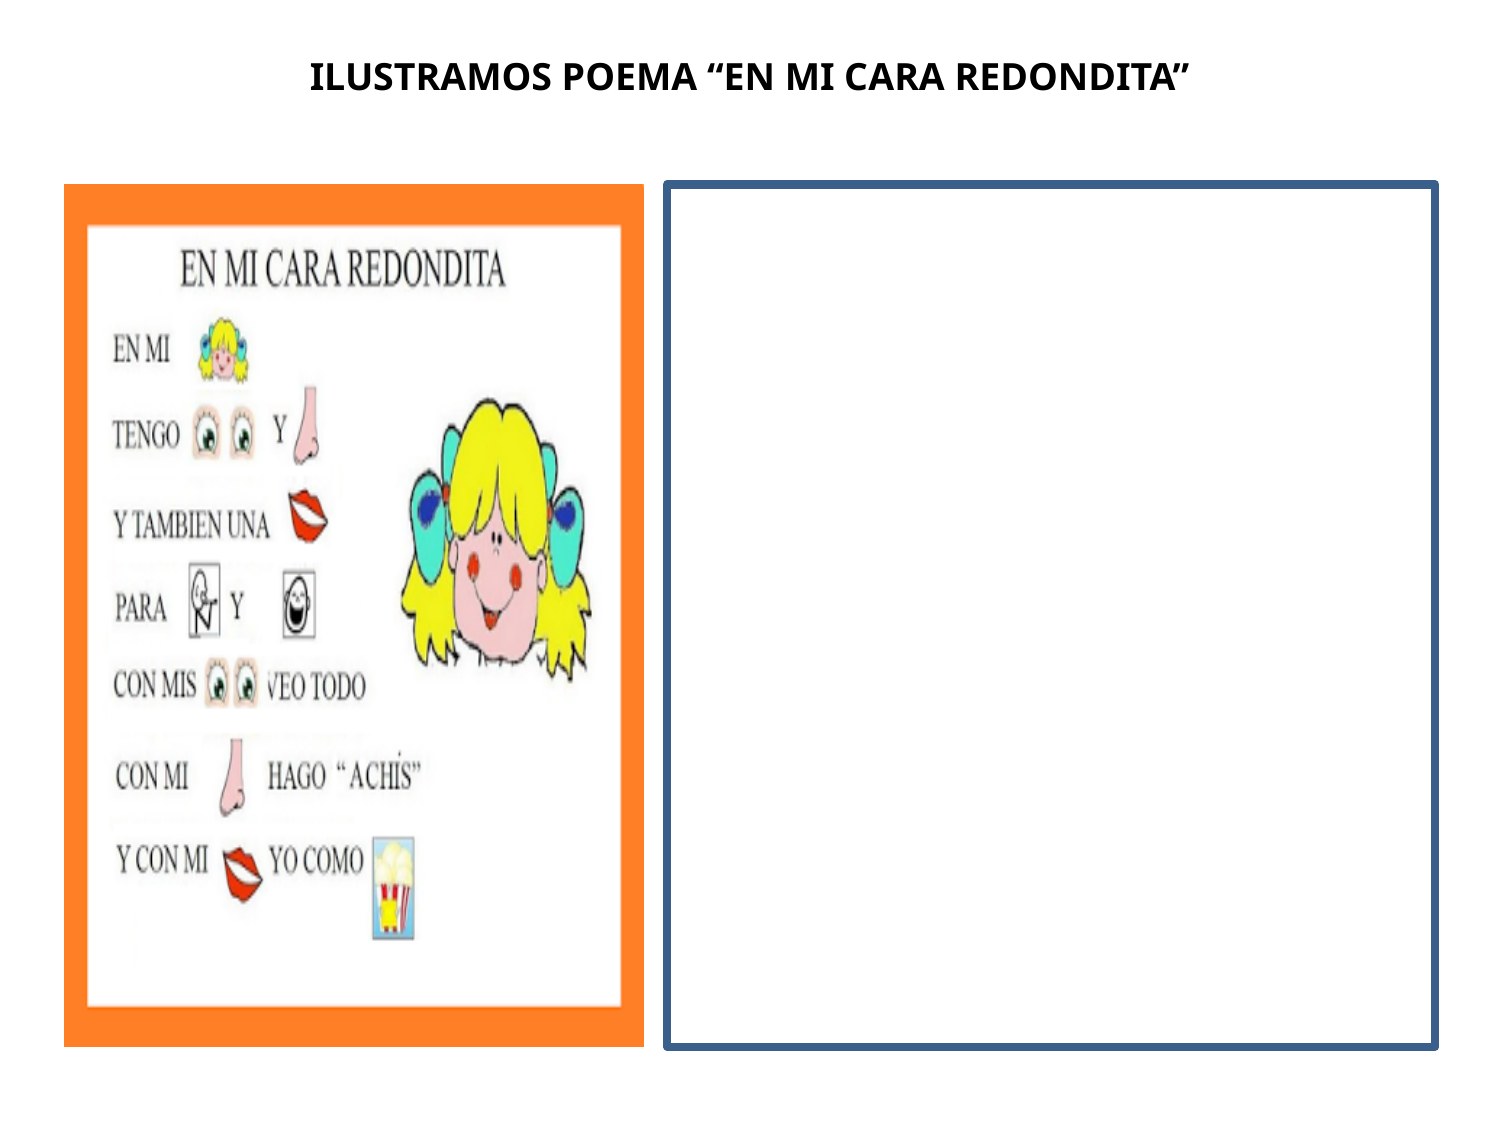

# ILUSTRAMOS POEMA “EN MI CARA REDONDITA”